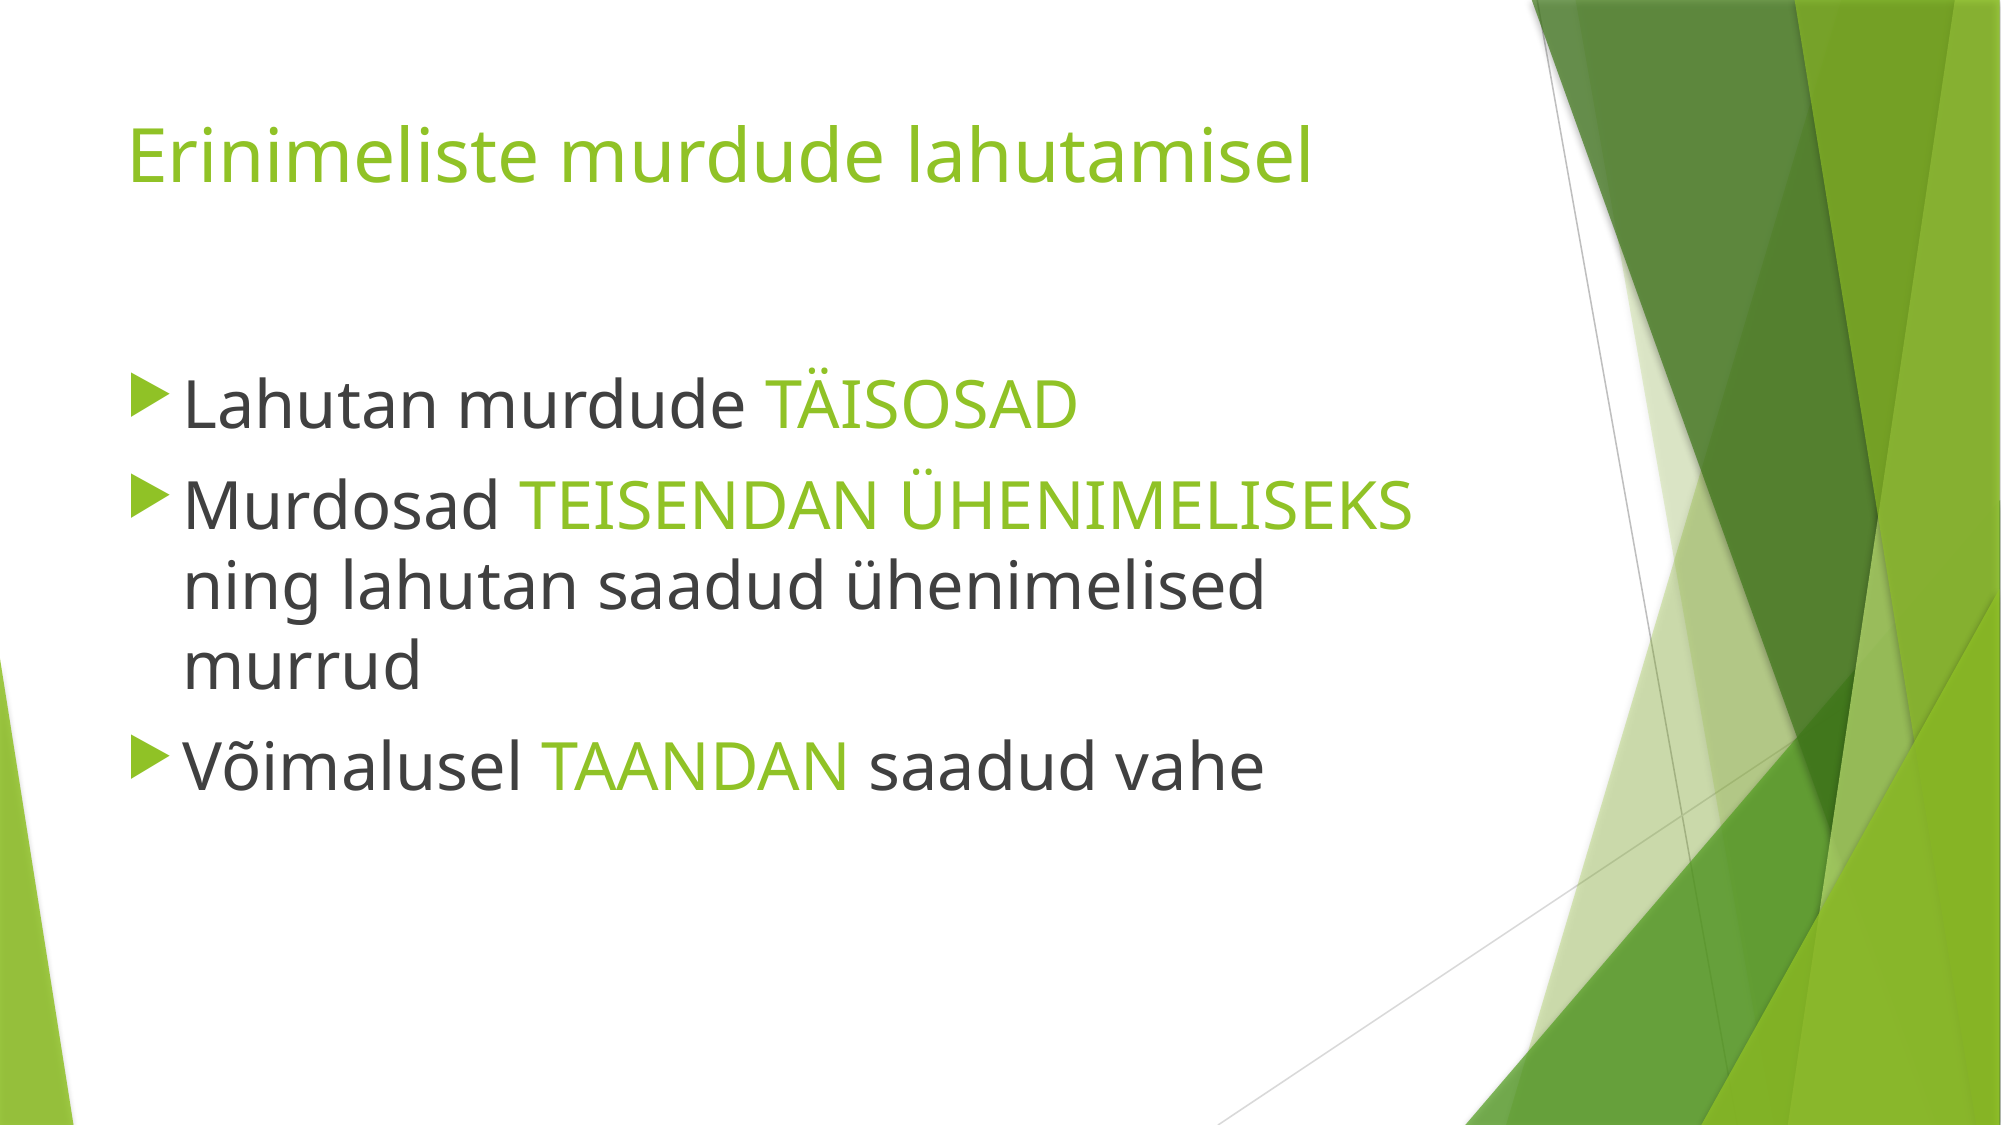

# Erinimeliste murdude lahutamisel
Lahutan murdude TÄISOSAD
Murdosad TEISENDAN ÜHENIMELISEKS ning lahutan saadud ühenimelised murrud
Võimalusel TAANDAN saadud vahe